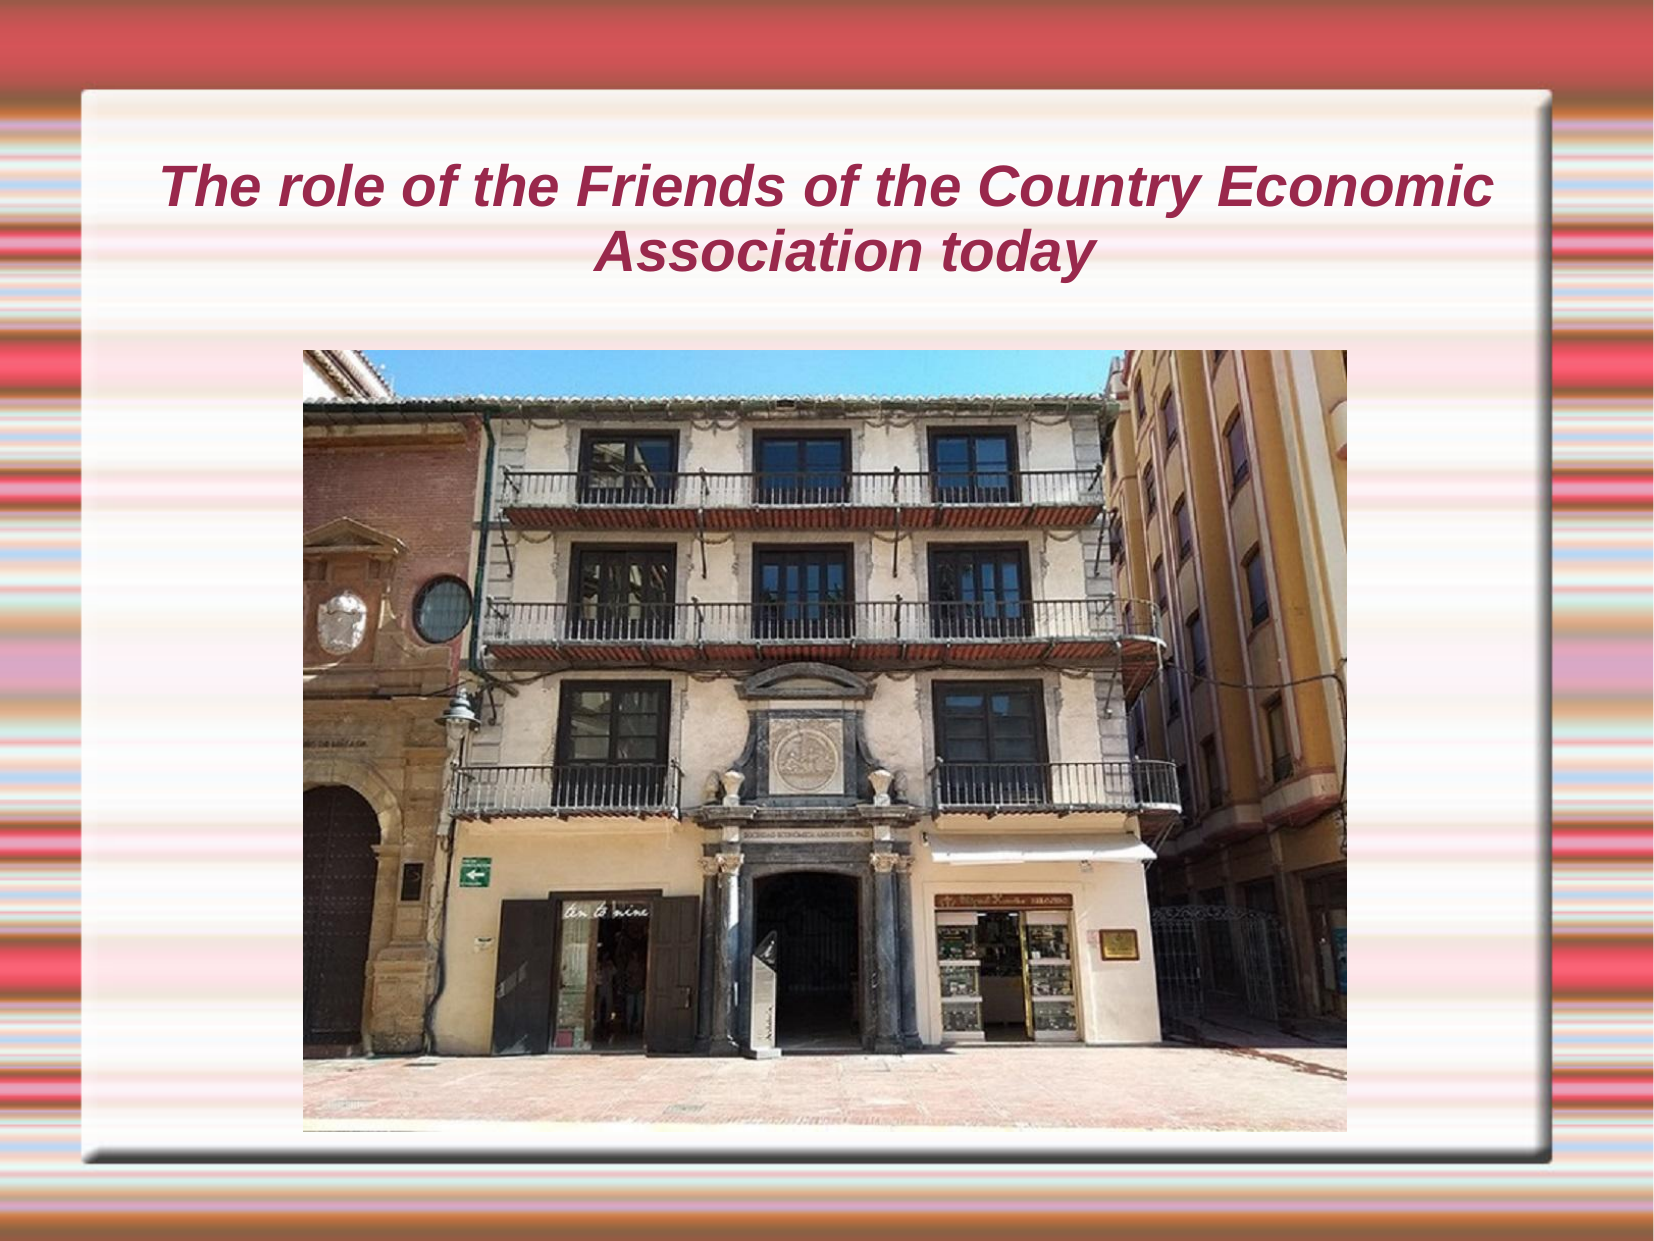

# The role of the Friends of the Country Economic Association today